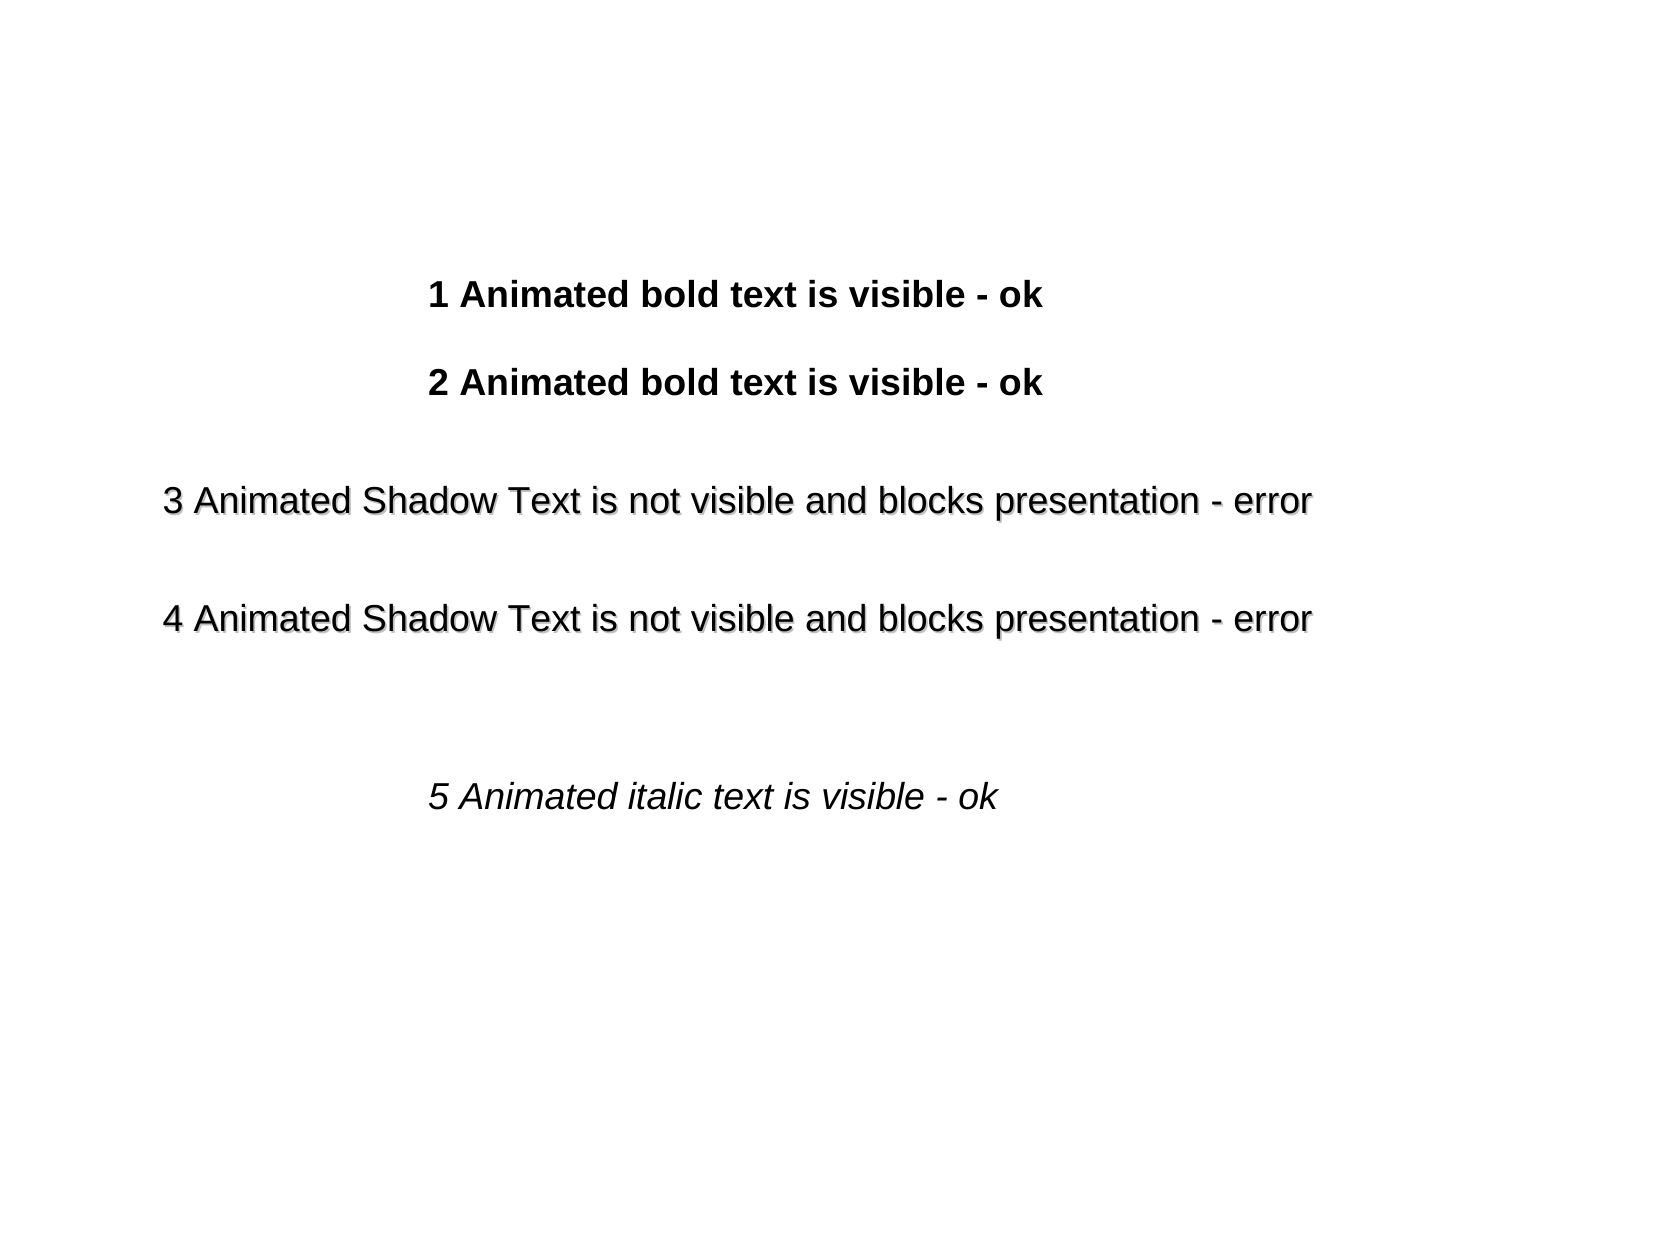

1 Animated bold text is visible - ok
2 Animated bold text is visible - ok
3 Animated Shadow Text is not visible and blocks presentation - error
4 Animated Shadow Text is not visible and blocks presentation - error
5 Animated italic text is visible - ok